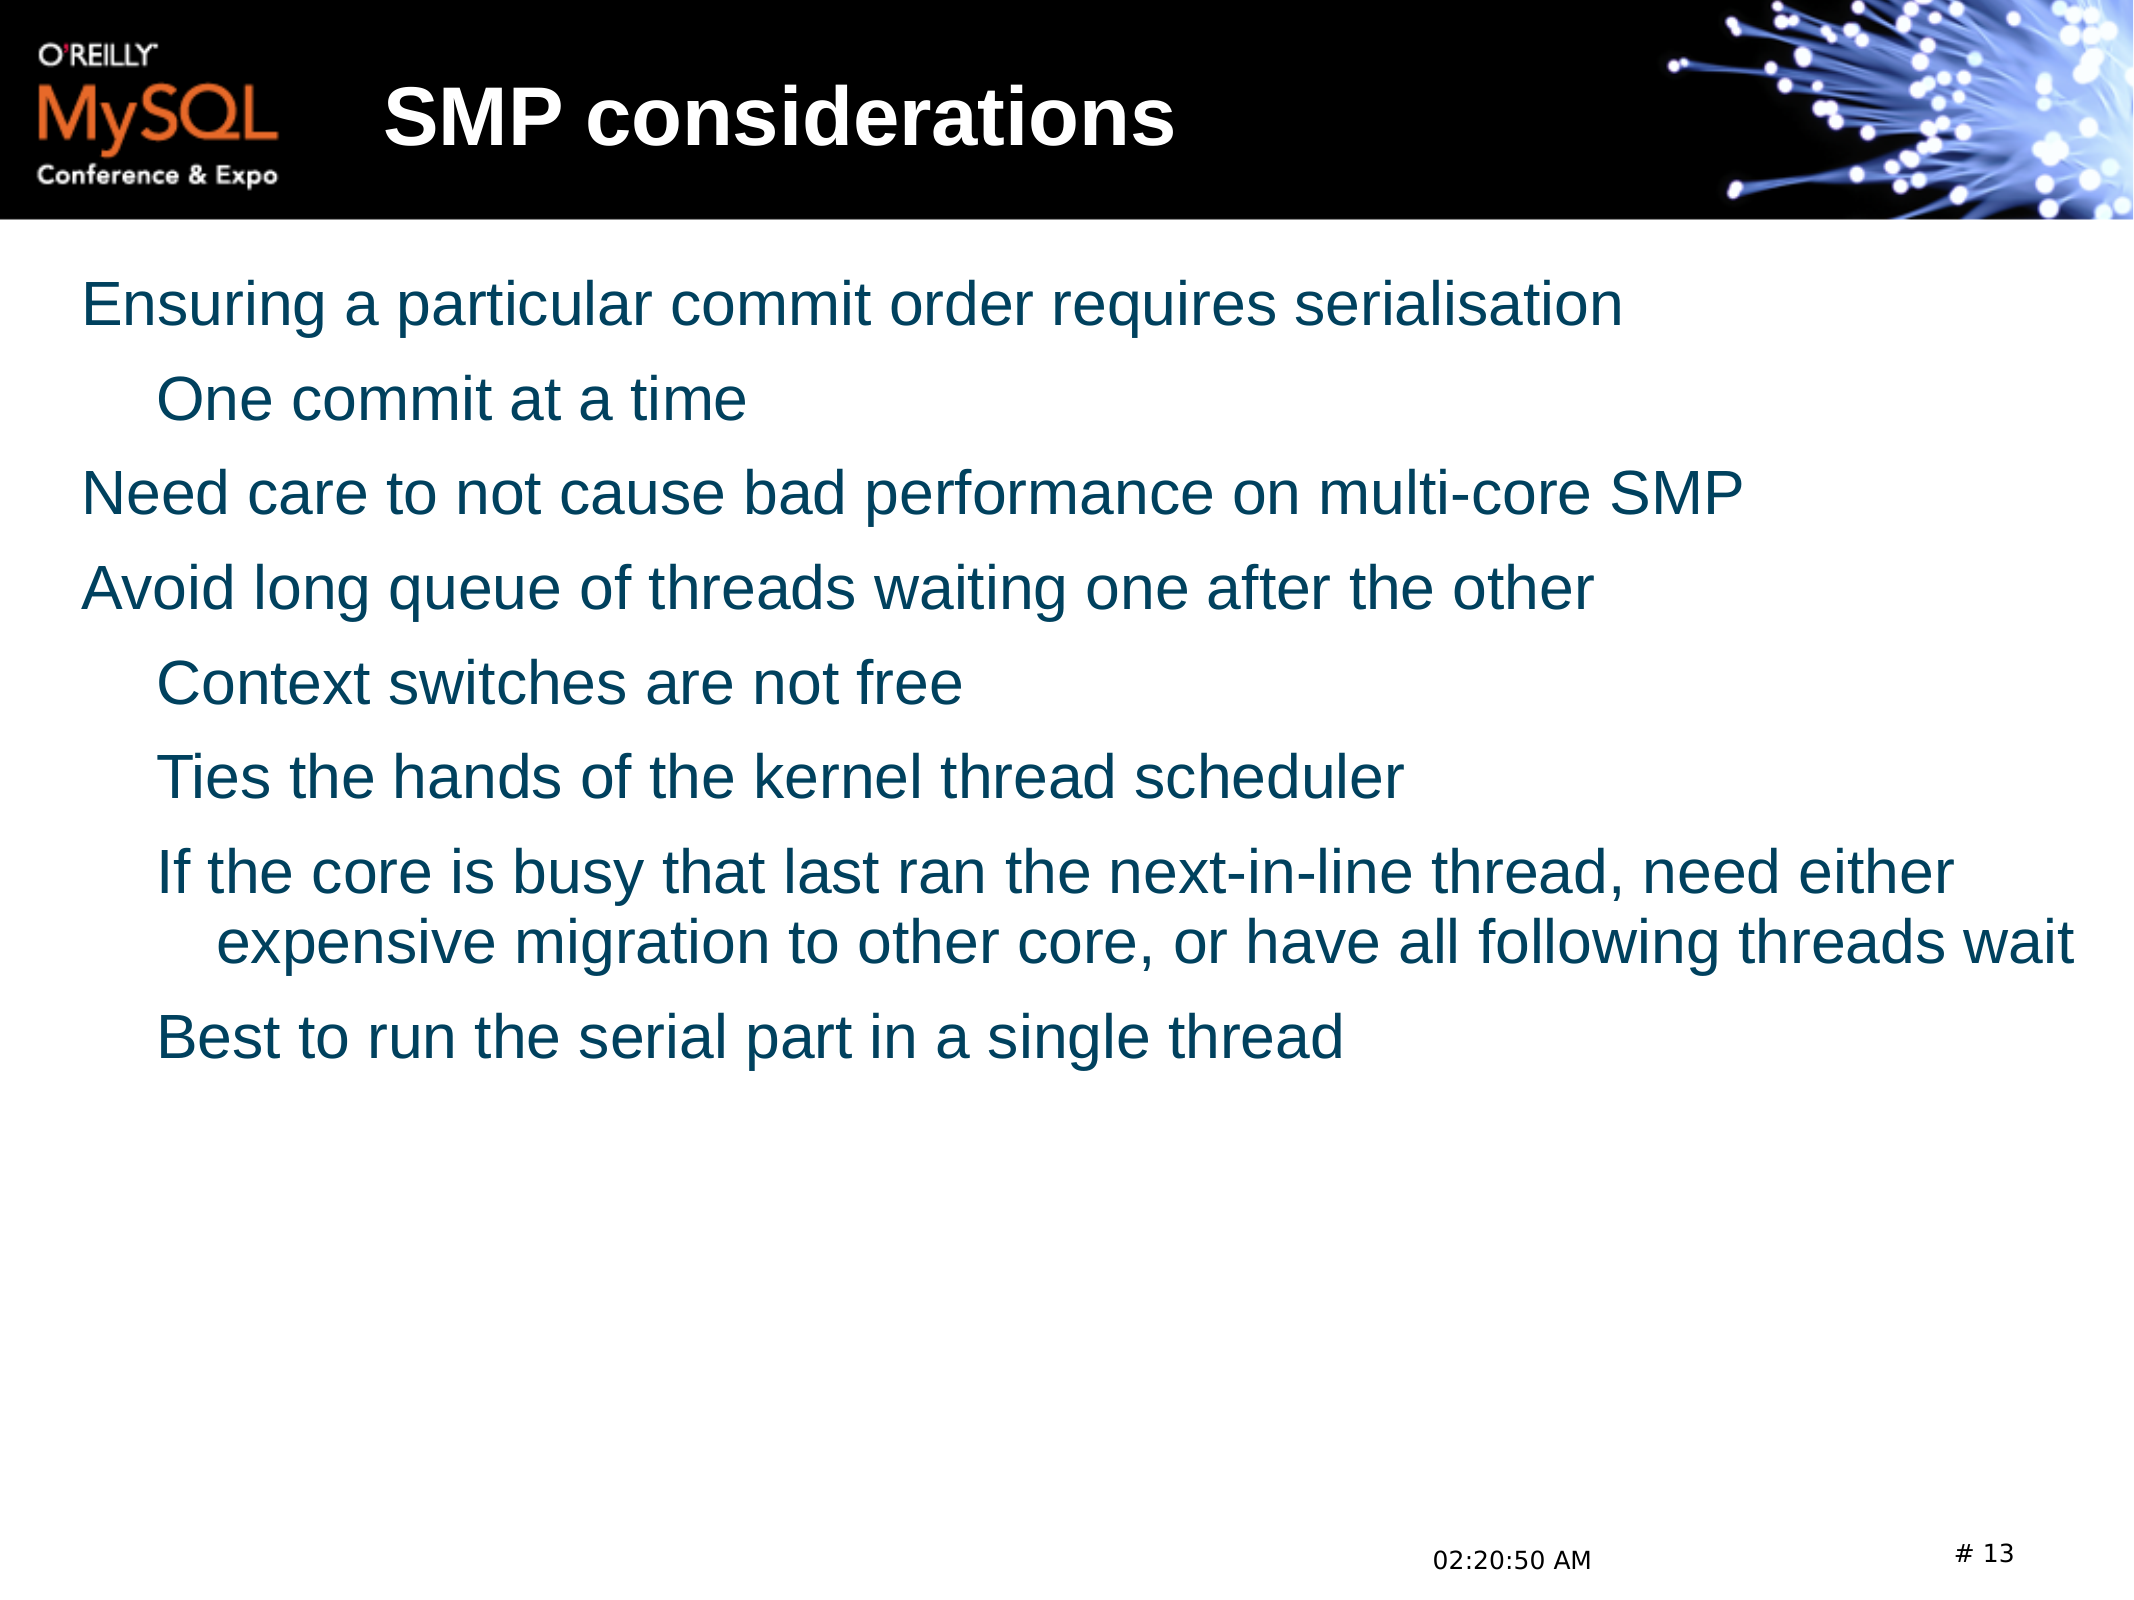

# SMP considerations
Ensuring a particular commit order requires serialisation
One commit at a time
Need care to not cause bad performance on multi-core SMP
Avoid long queue of threads waiting one after the other
Context switches are not free
Ties the hands of the kernel thread scheduler
If the core is busy that last ran the next-in-line thread, need either expensive migration to other core, or have all following threads wait
Best to run the serial part in a single thread